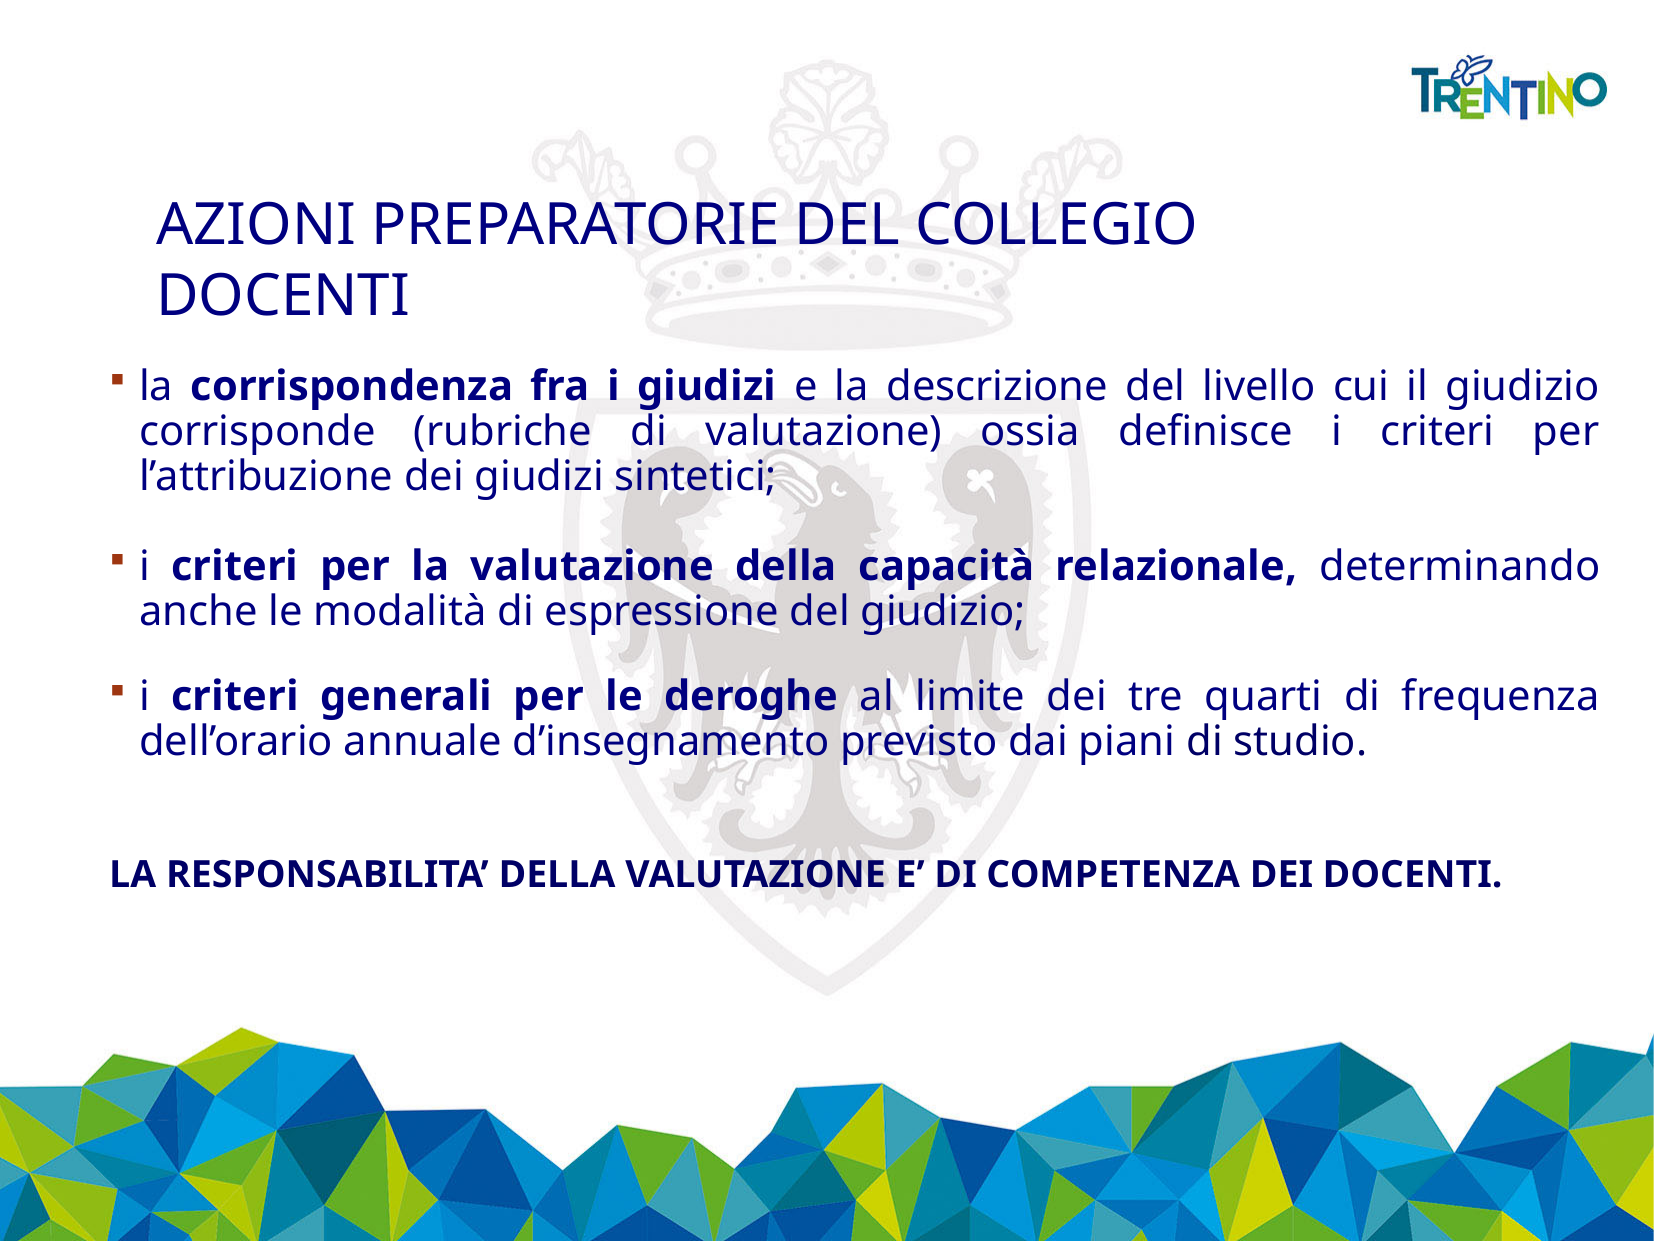

AZIONI PREPARATORIE DEL COLLEGIO DOCENTI
la corrispondenza fra i giudizi e la descrizione del livello cui il giudizio corrisponde (rubriche di valutazione) ossia definisce i criteri per l’attribuzione dei giudizi sintetici;
i criteri per la valutazione della capacità relazionale, determinando anche le modalità di espressione del giudizio;
i criteri generali per le deroghe al limite dei tre quarti di frequenza dell’orario annuale d’insegnamento previsto dai piani di studio.
LA RESPONSABILITA’ DELLA VALUTAZIONE E’ DI COMPETENZA DEI DOCENTI.